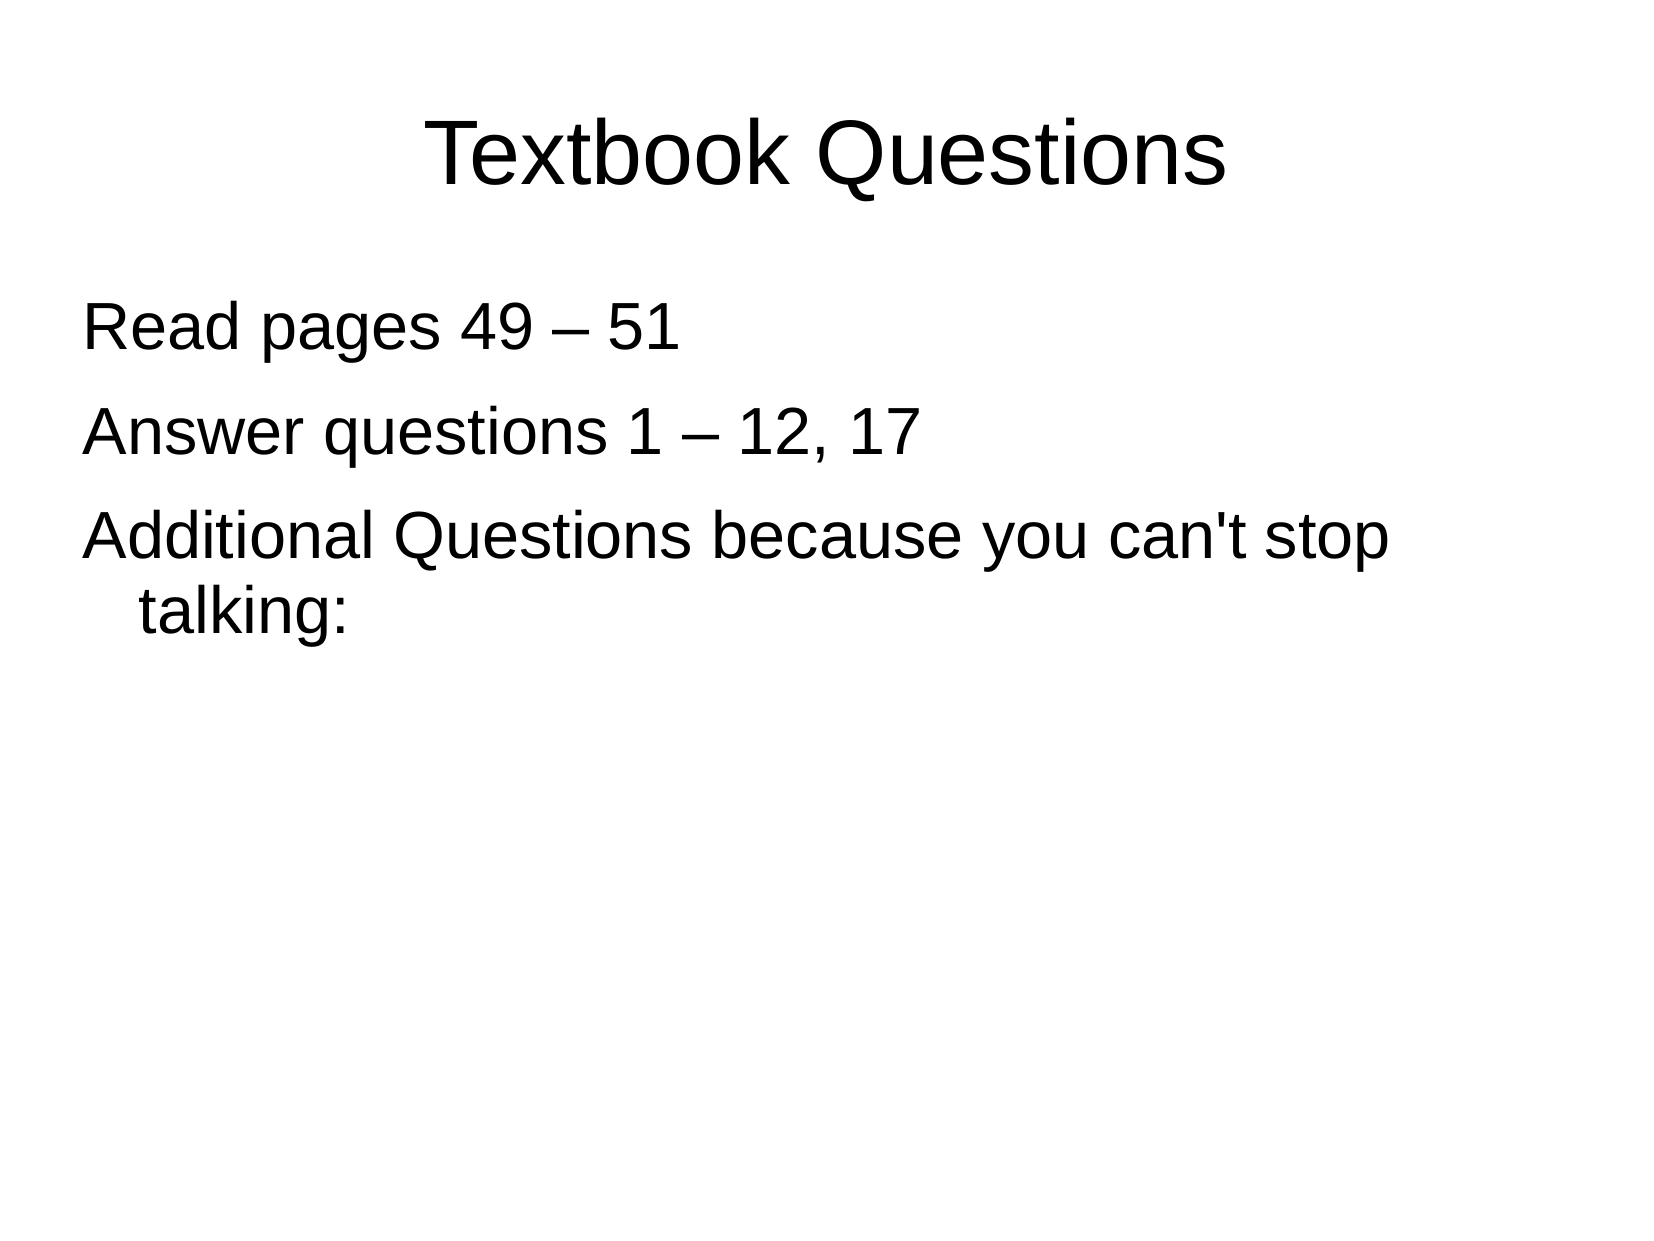

# Textbook Questions
Read pages 49 – 51
Answer questions 1 – 12, 17
Additional Questions because you can't stop talking: